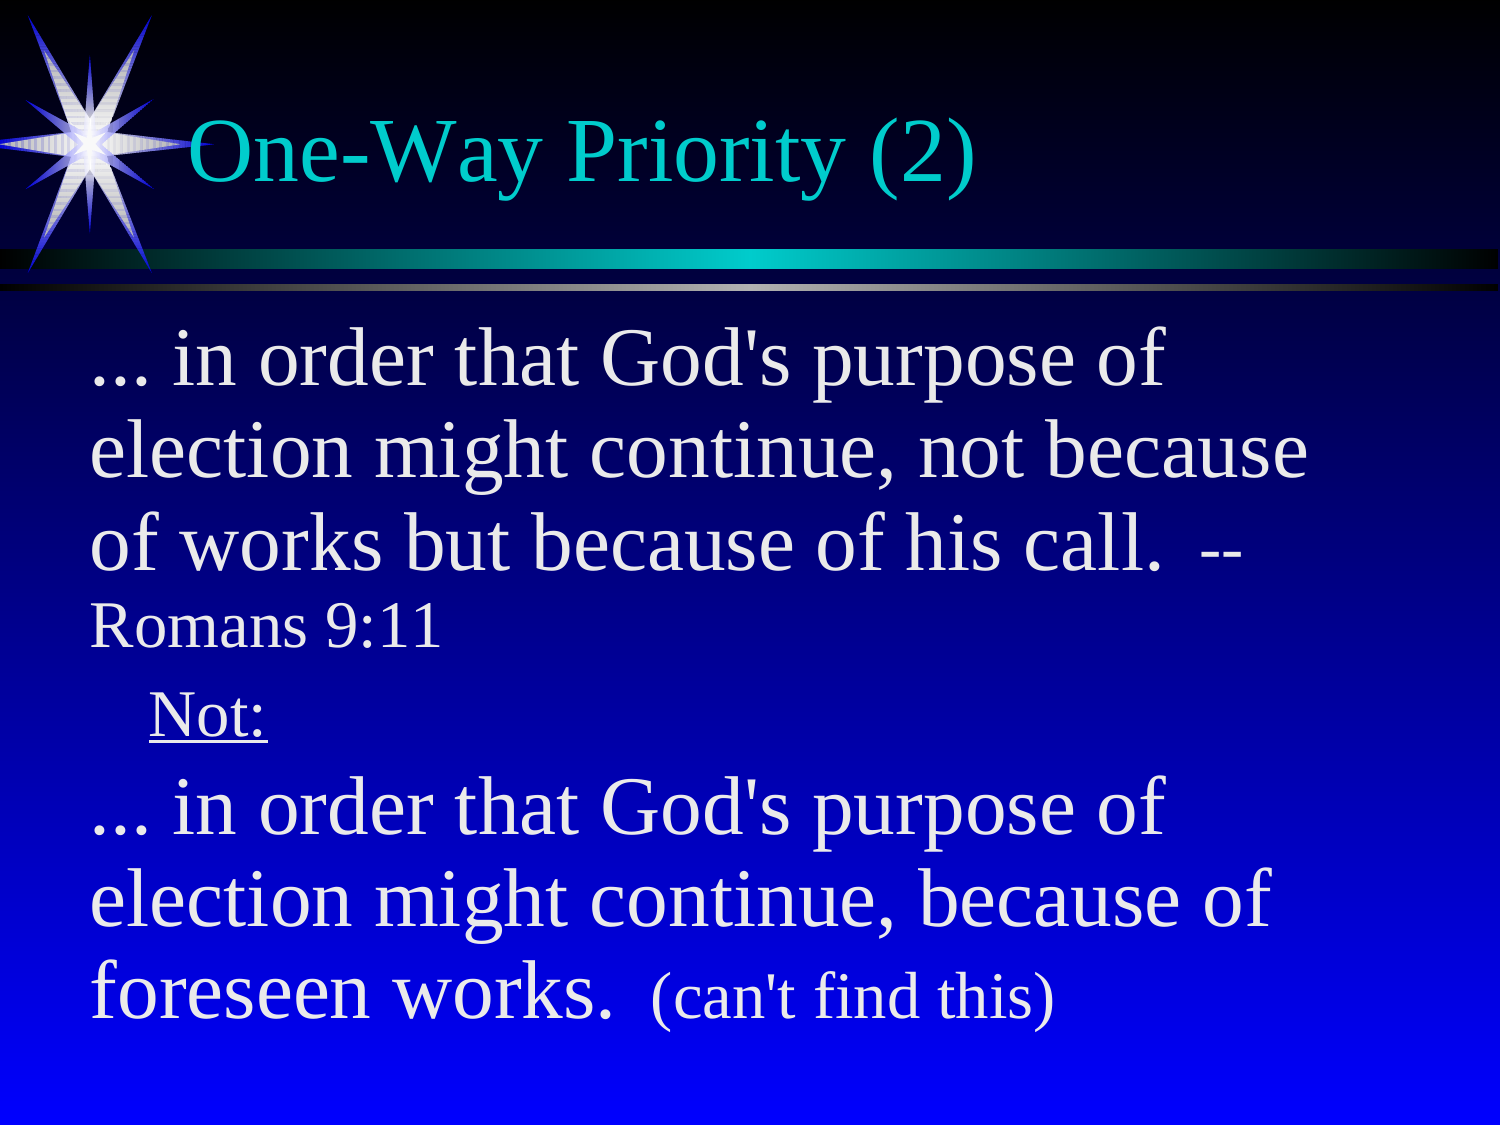

# One-Way Priority (2)
... in order that God's purpose of election might continue, not because of works but because of his call. --Romans 9:11
Not:
... in order that God's purpose of election might continue, because of foreseen works. (can't find this)